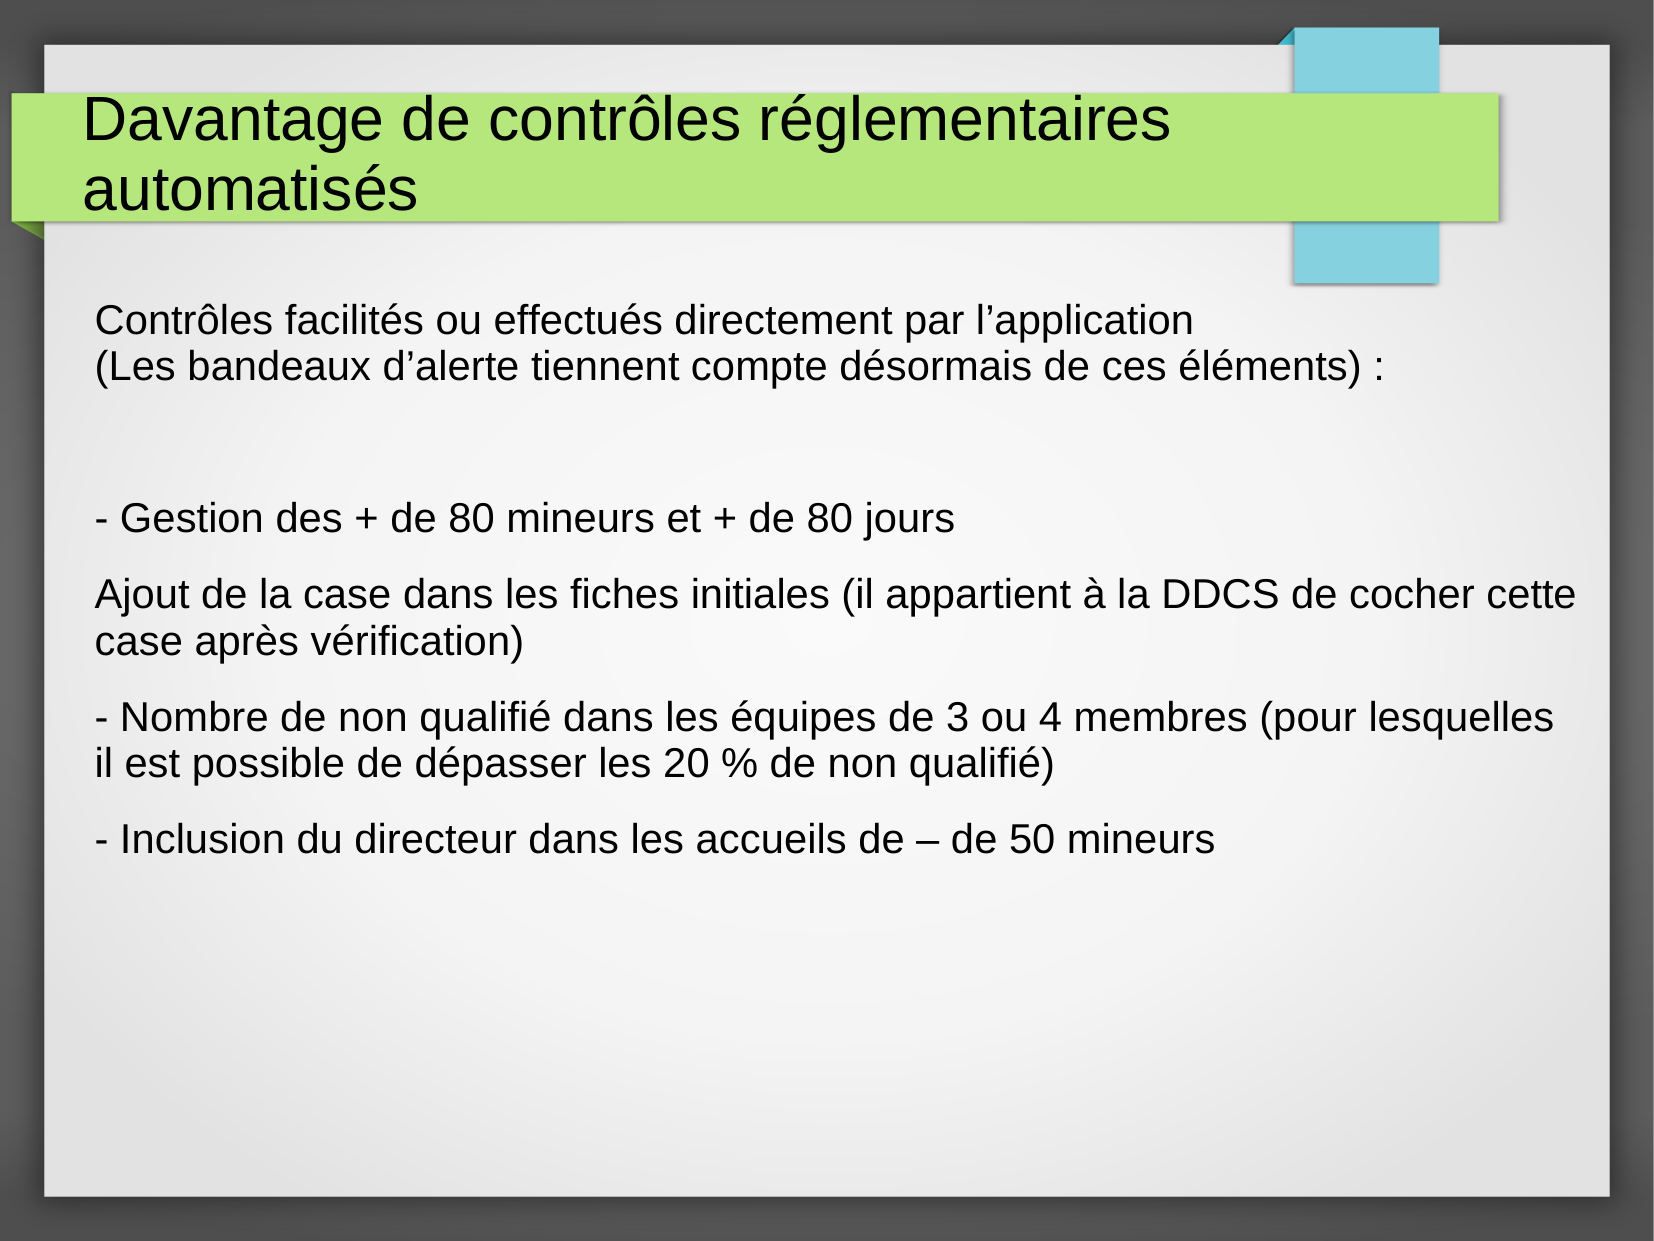

# Davantage de contrôles réglementaires automatisés
Contrôles facilités ou effectués directement par l’application
(Les bandeaux d’alerte tiennent compte désormais de ces éléments) :
- Gestion des + de 80 mineurs et + de 80 jours
Ajout de la case dans les fiches initiales (il appartient à la DDCS de cocher cette case après vérification)
- Nombre de non qualifié dans les équipes de 3 ou 4 membres (pour lesquelles il est possible de dépasser les 20 % de non qualifié)
- Inclusion du directeur dans les accueils de – de 50 mineurs